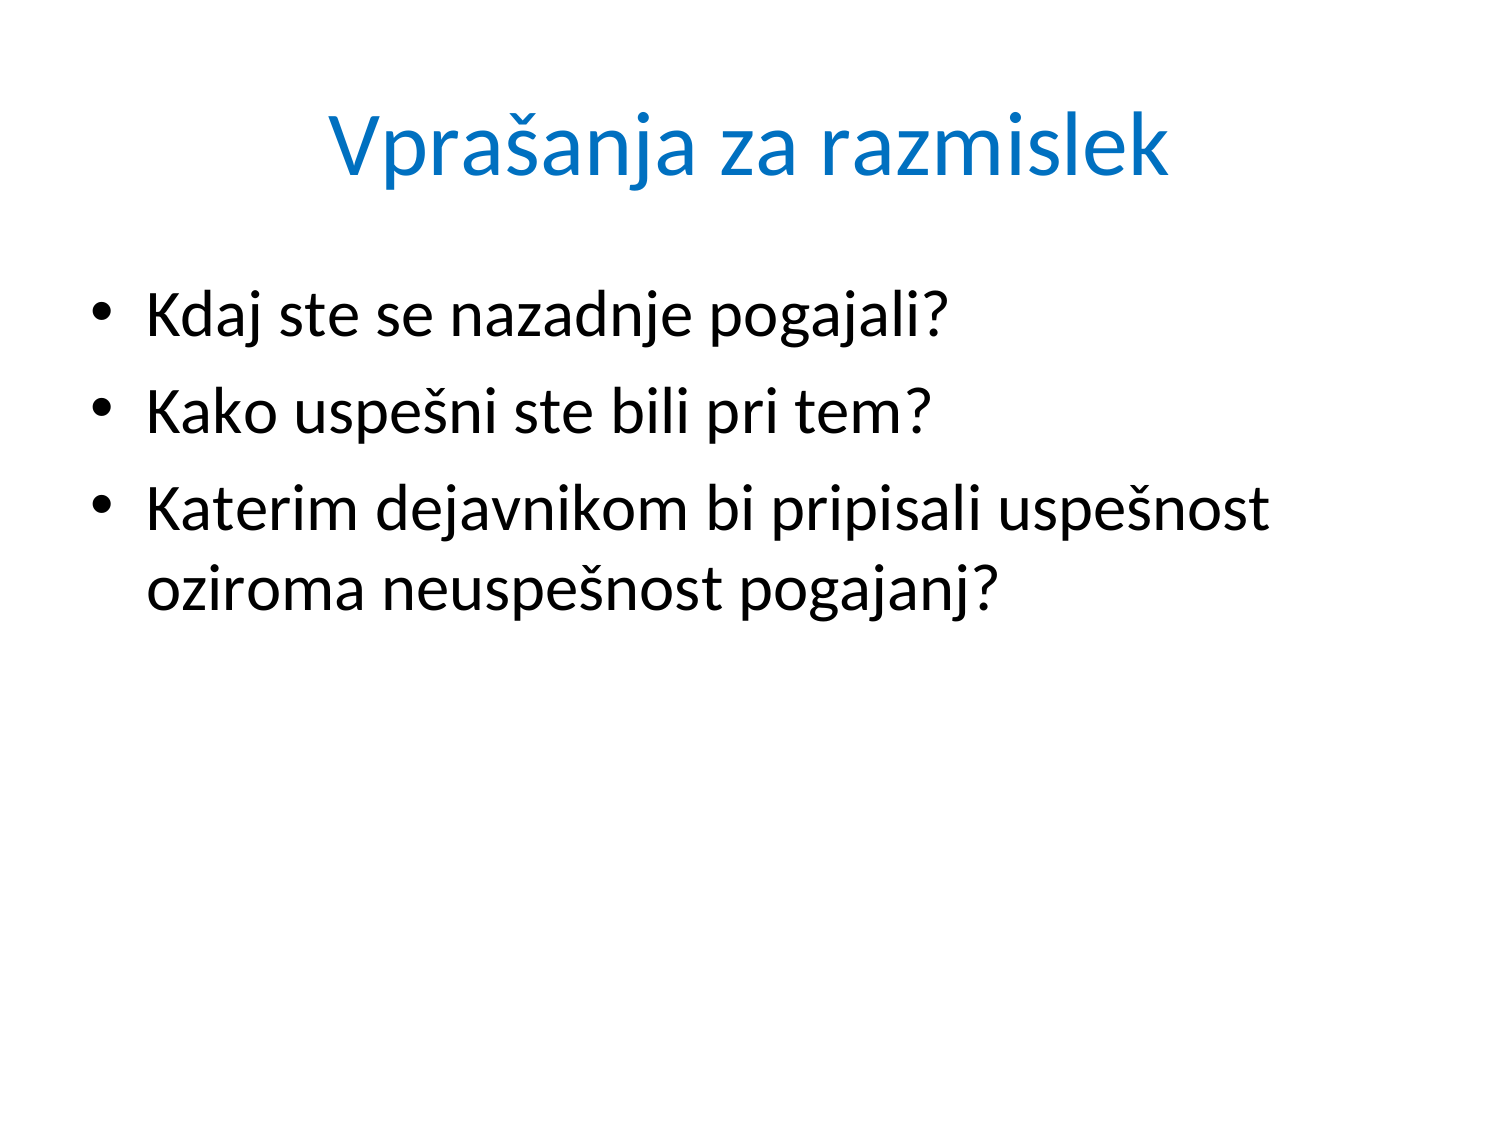

# Vprašanja za razmislek
Kdaj ste se nazadnje pogajali?
Kako uspešni ste bili pri tem?
Katerim dejavnikom bi pripisali uspešnost oziroma neuspešnost pogajanj?